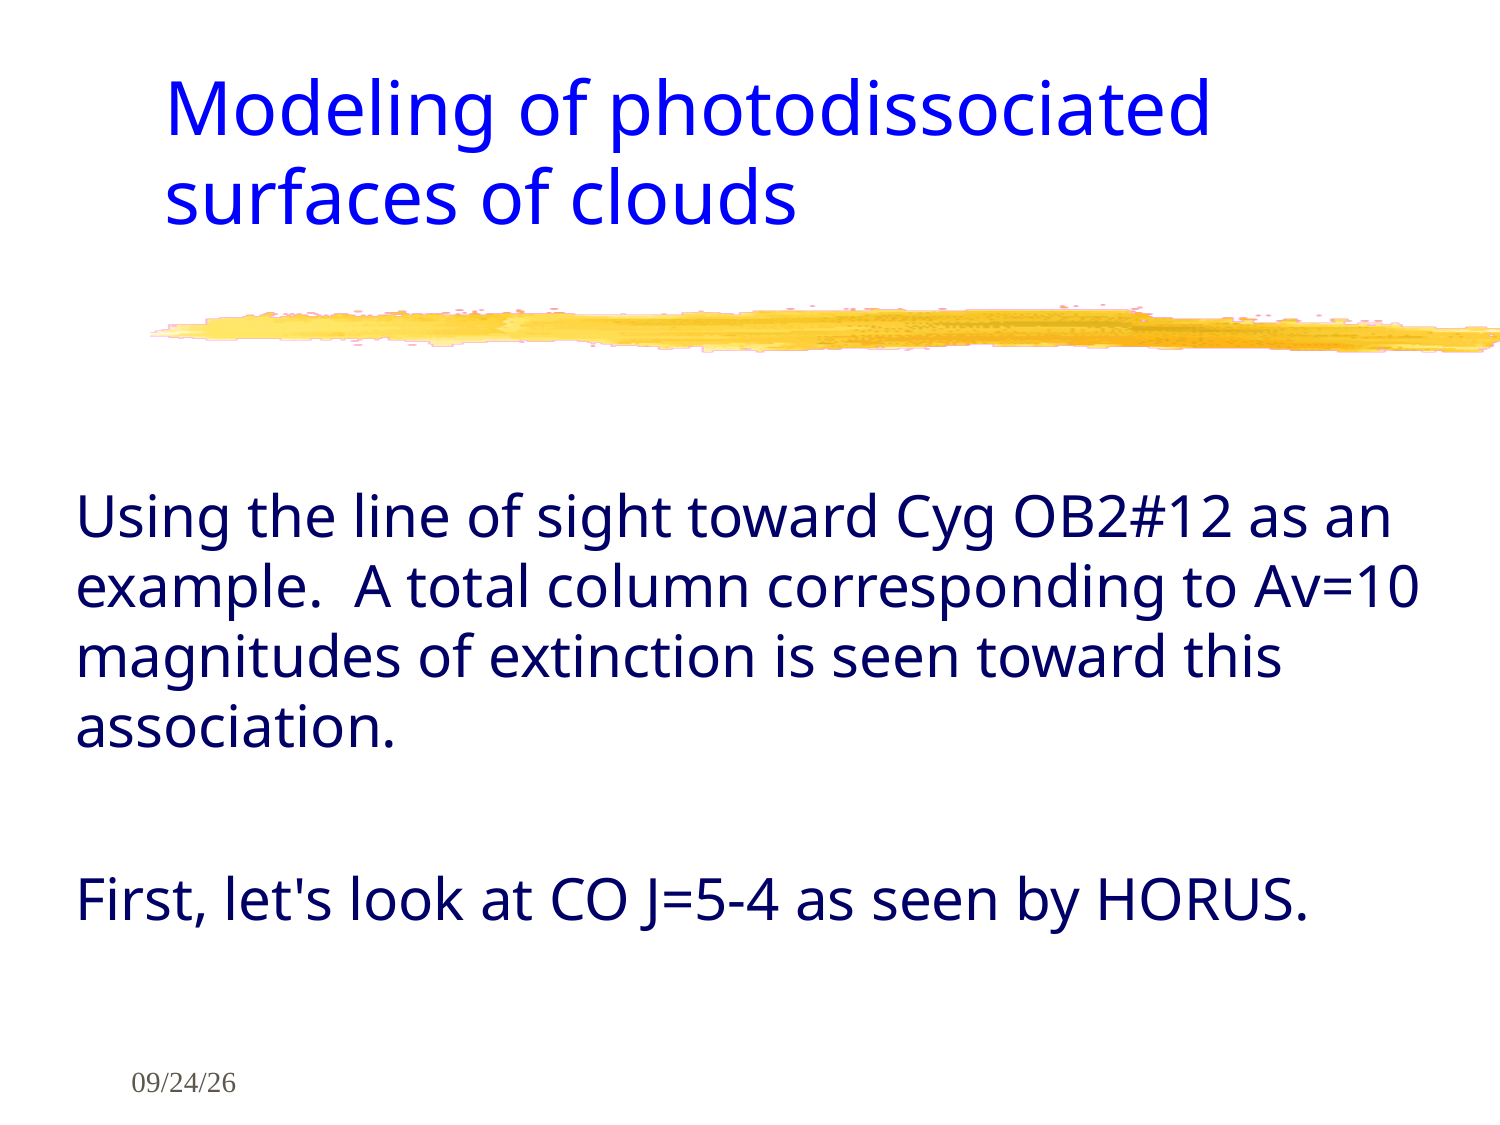

# Modeling of photodissociated surfaces of clouds
Using the line of sight toward Cyg OB2#12 as an example. A total column corresponding to Av=10 magnitudes of extinction is seen toward this association.
First, let's look at CO J=5-4 as seen by HORUS.